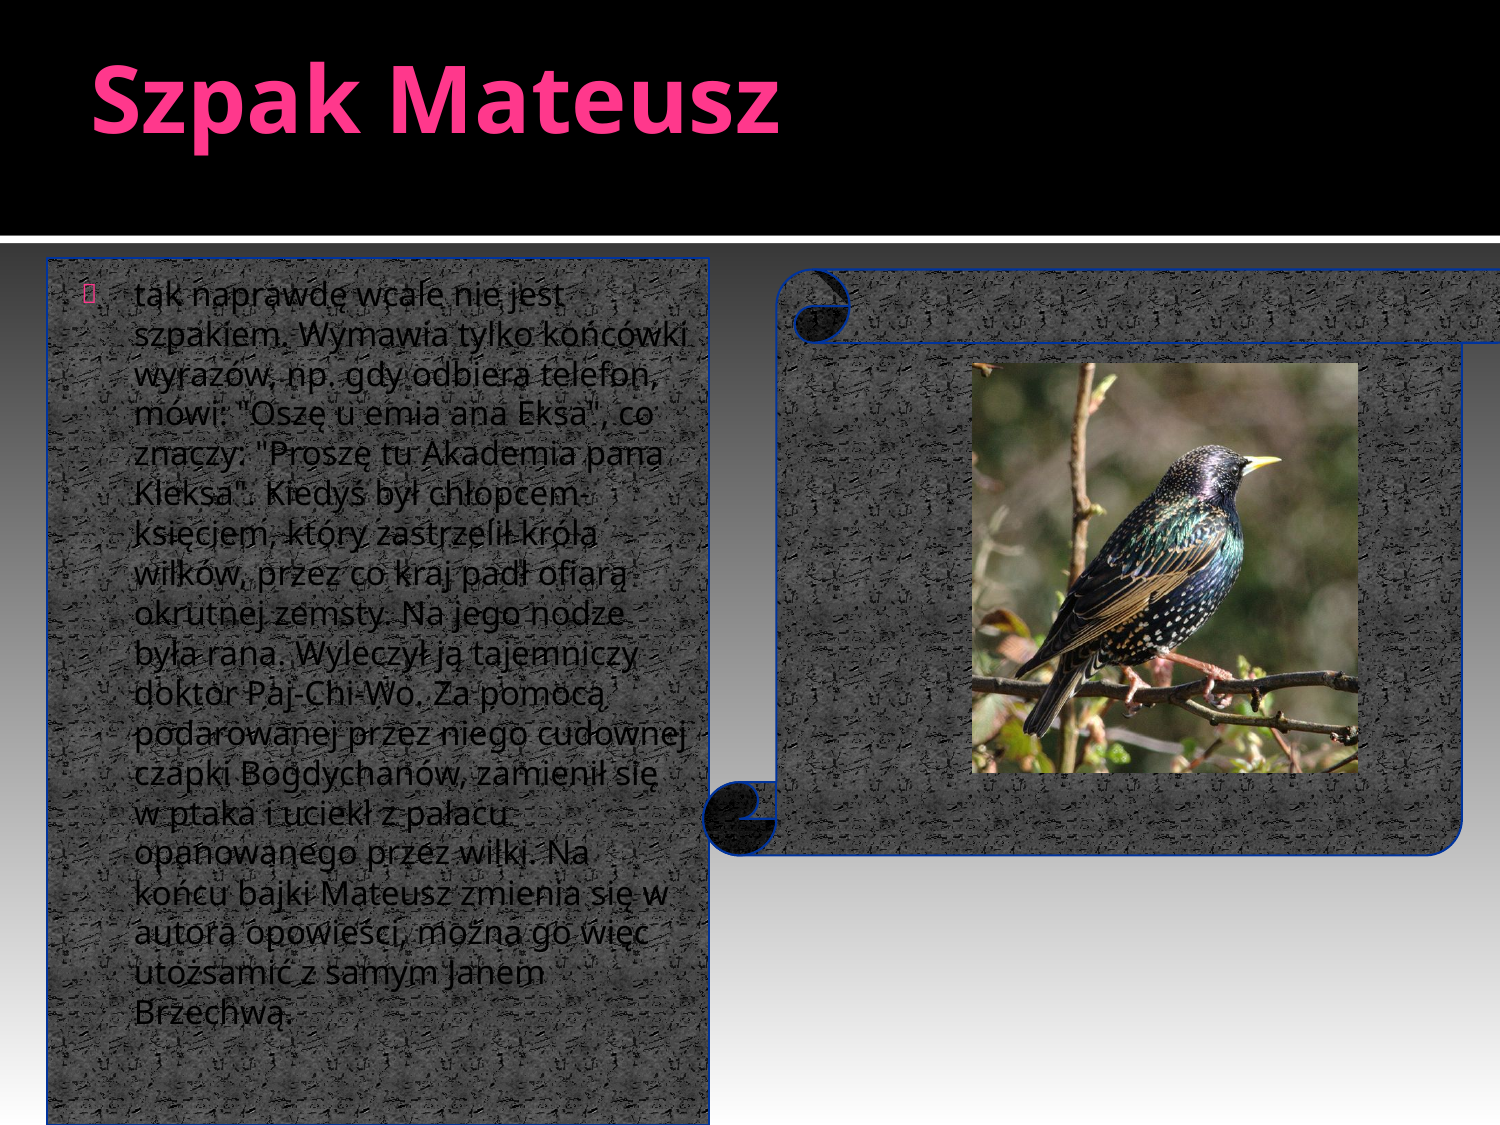

# Szpak Mateusz
tak naprawdę wcale nie jest szpakiem. Wymawia tylko końcówki wyrazów, np. gdy odbiera telefon, mówi: "Oszę u emia ana Eksa", co znaczy: "Proszę tu Akademia pana Kleksa". Kiedyś był chłopcem-księciem, który zastrzelił króla wilków, przez co kraj padł ofiarą okrutnej zemsty. Na jego nodze była rana. Wyleczył ją tajemniczy doktor Paj-Chi-Wo. Za pomocą podarowanej przez niego cudownej czapki Bogdychanów, zamienił się w ptaka i uciekł z pałacu opanowanego przez wilki. Na końcu bajki Mateusz zmienia się w autora opowieści, można go więc utożsamić z samym Janem Brzechwą.